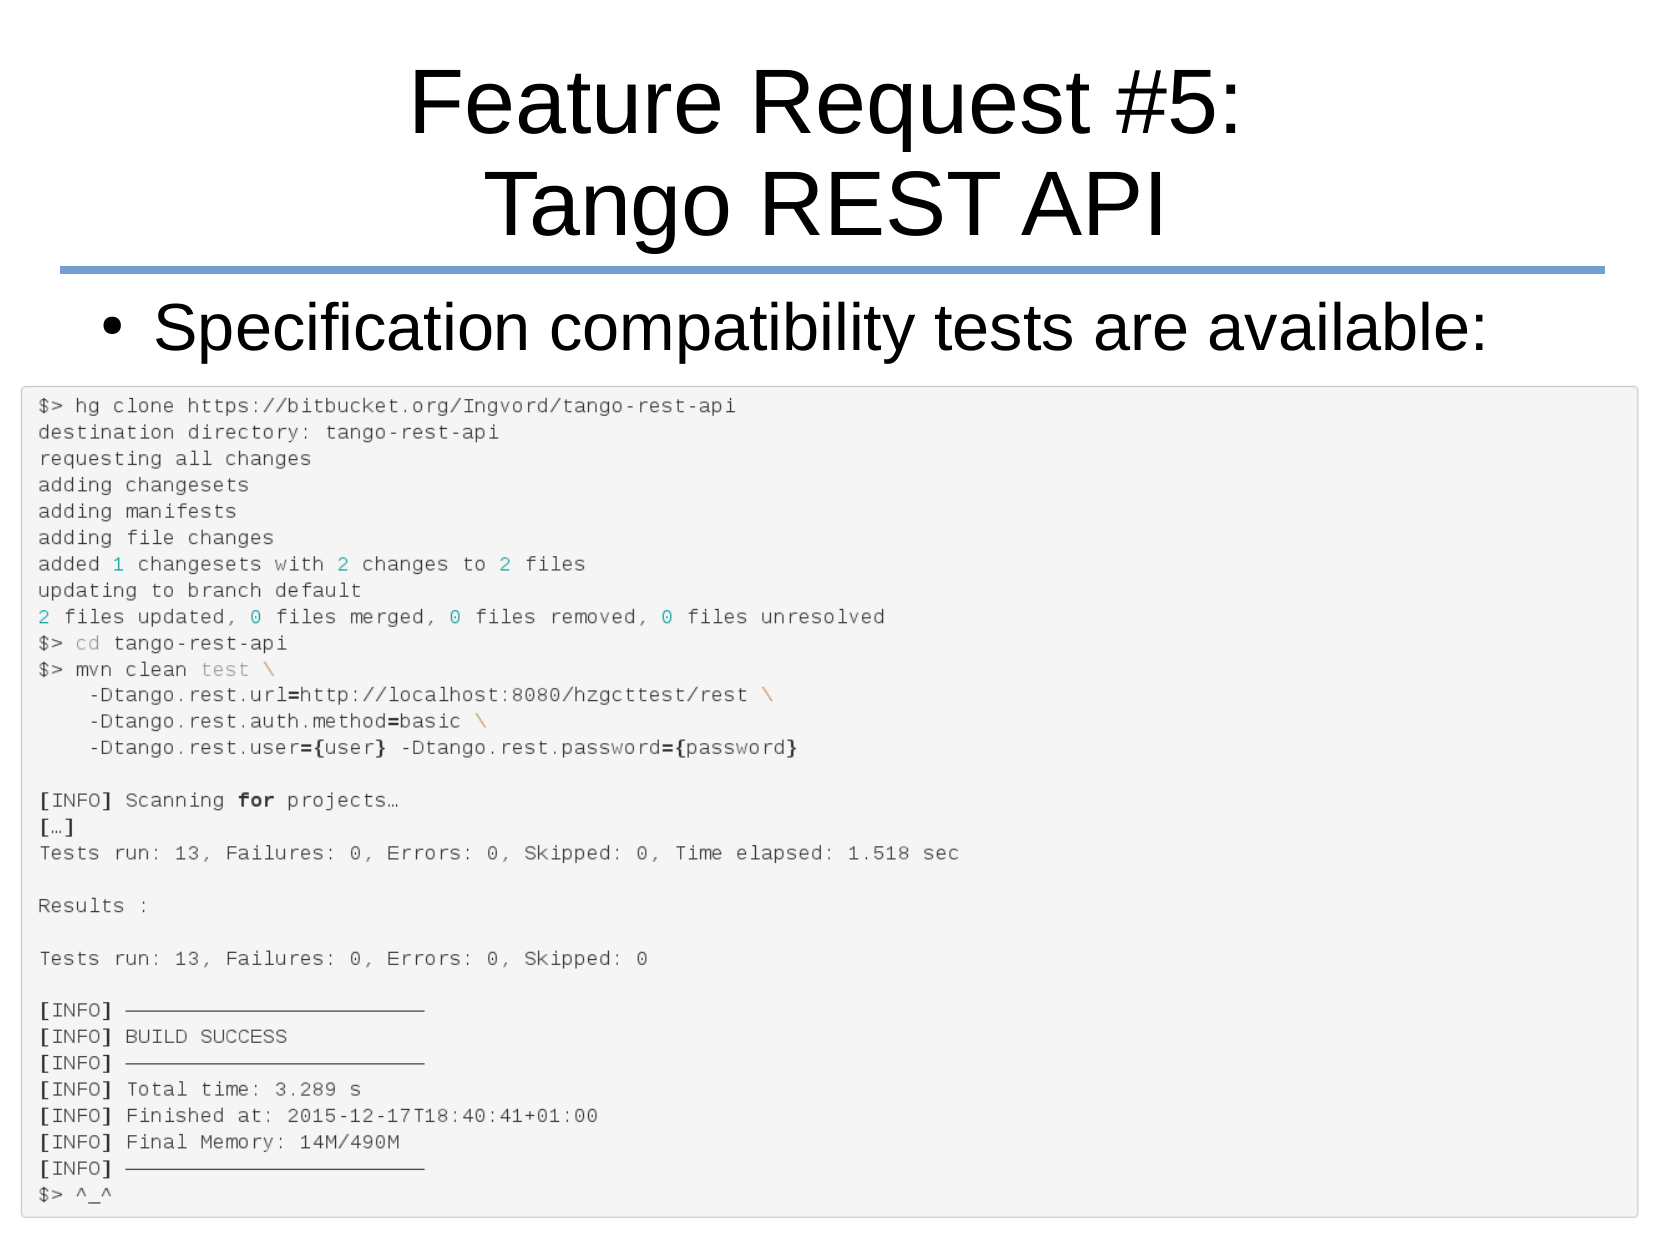

# Feature Request #5: Tango REST API
Specification compatibility tests are available: